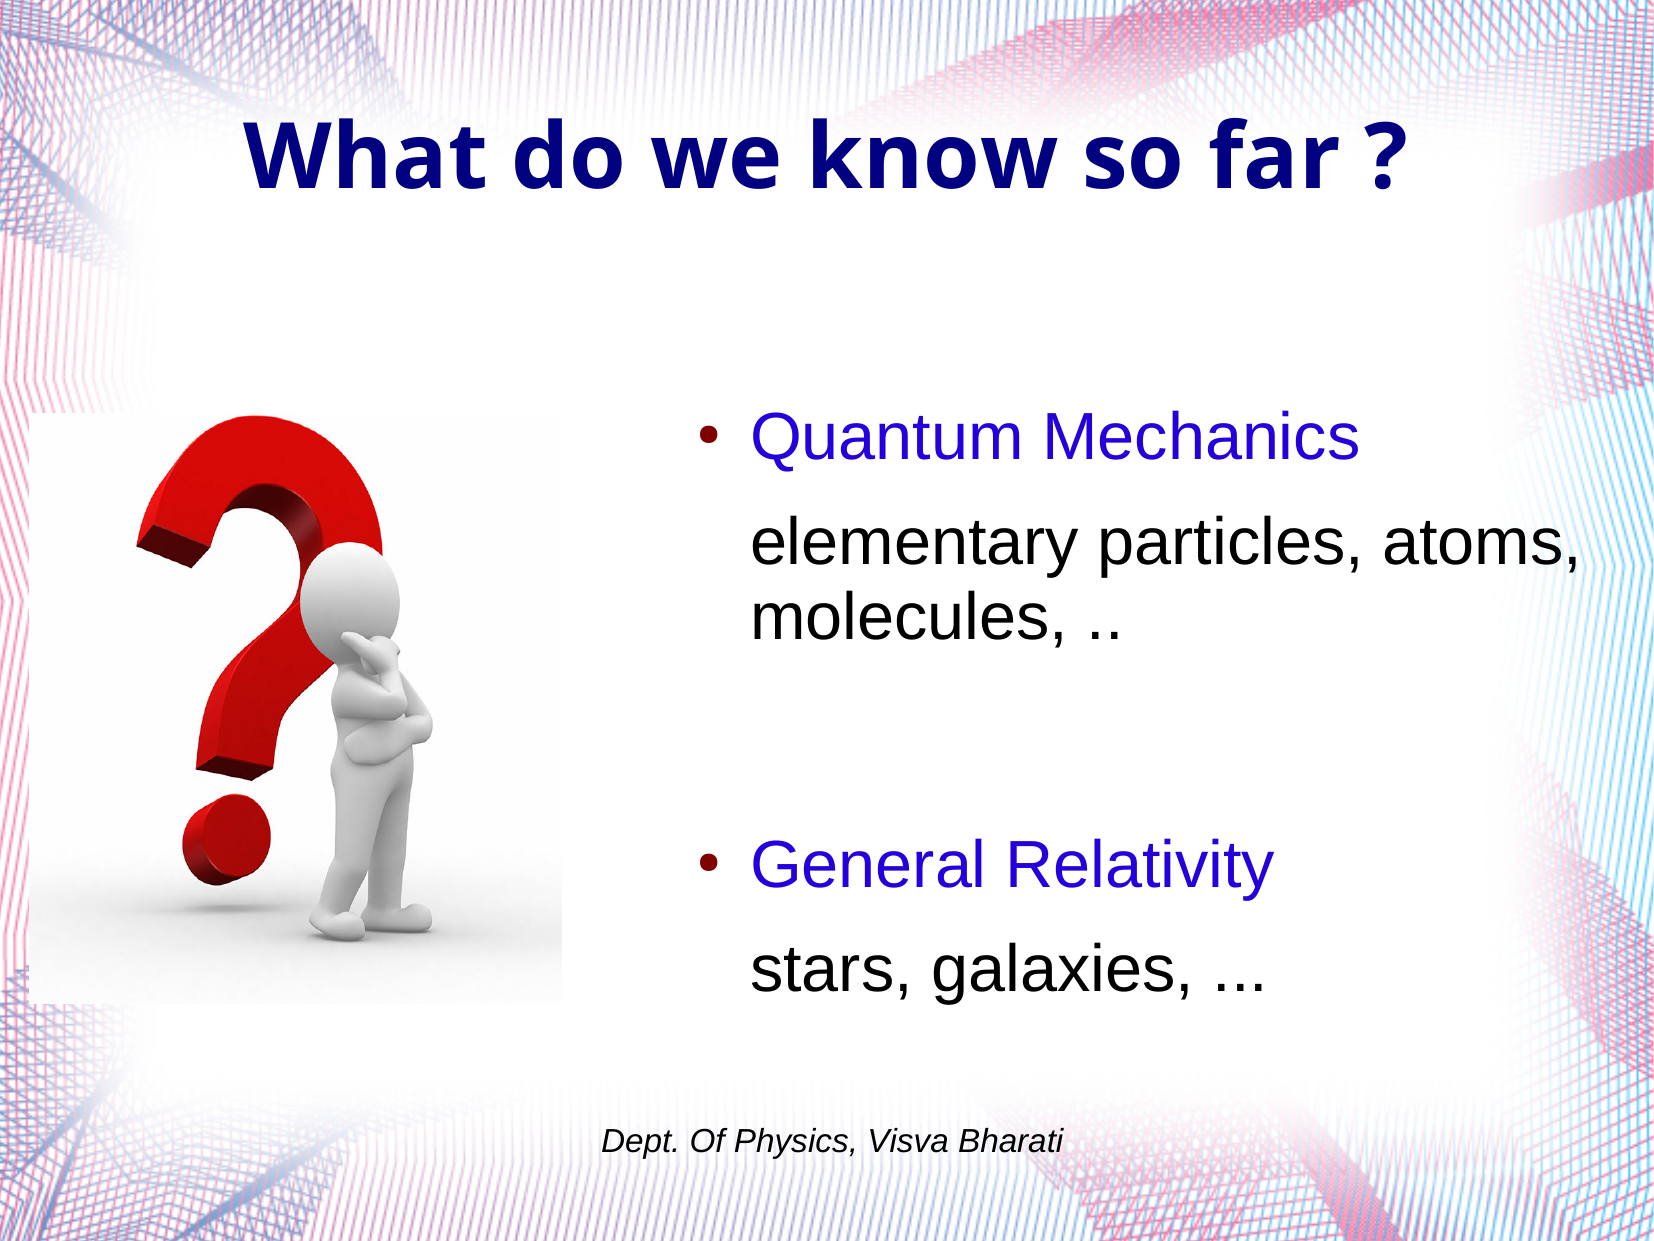

# What do we know so far ?
Quantum Mechanics
elementary particles, atoms, molecules, ..
General Relativity
stars, galaxies, ...
Dept. Of Physics, Visva Bharati